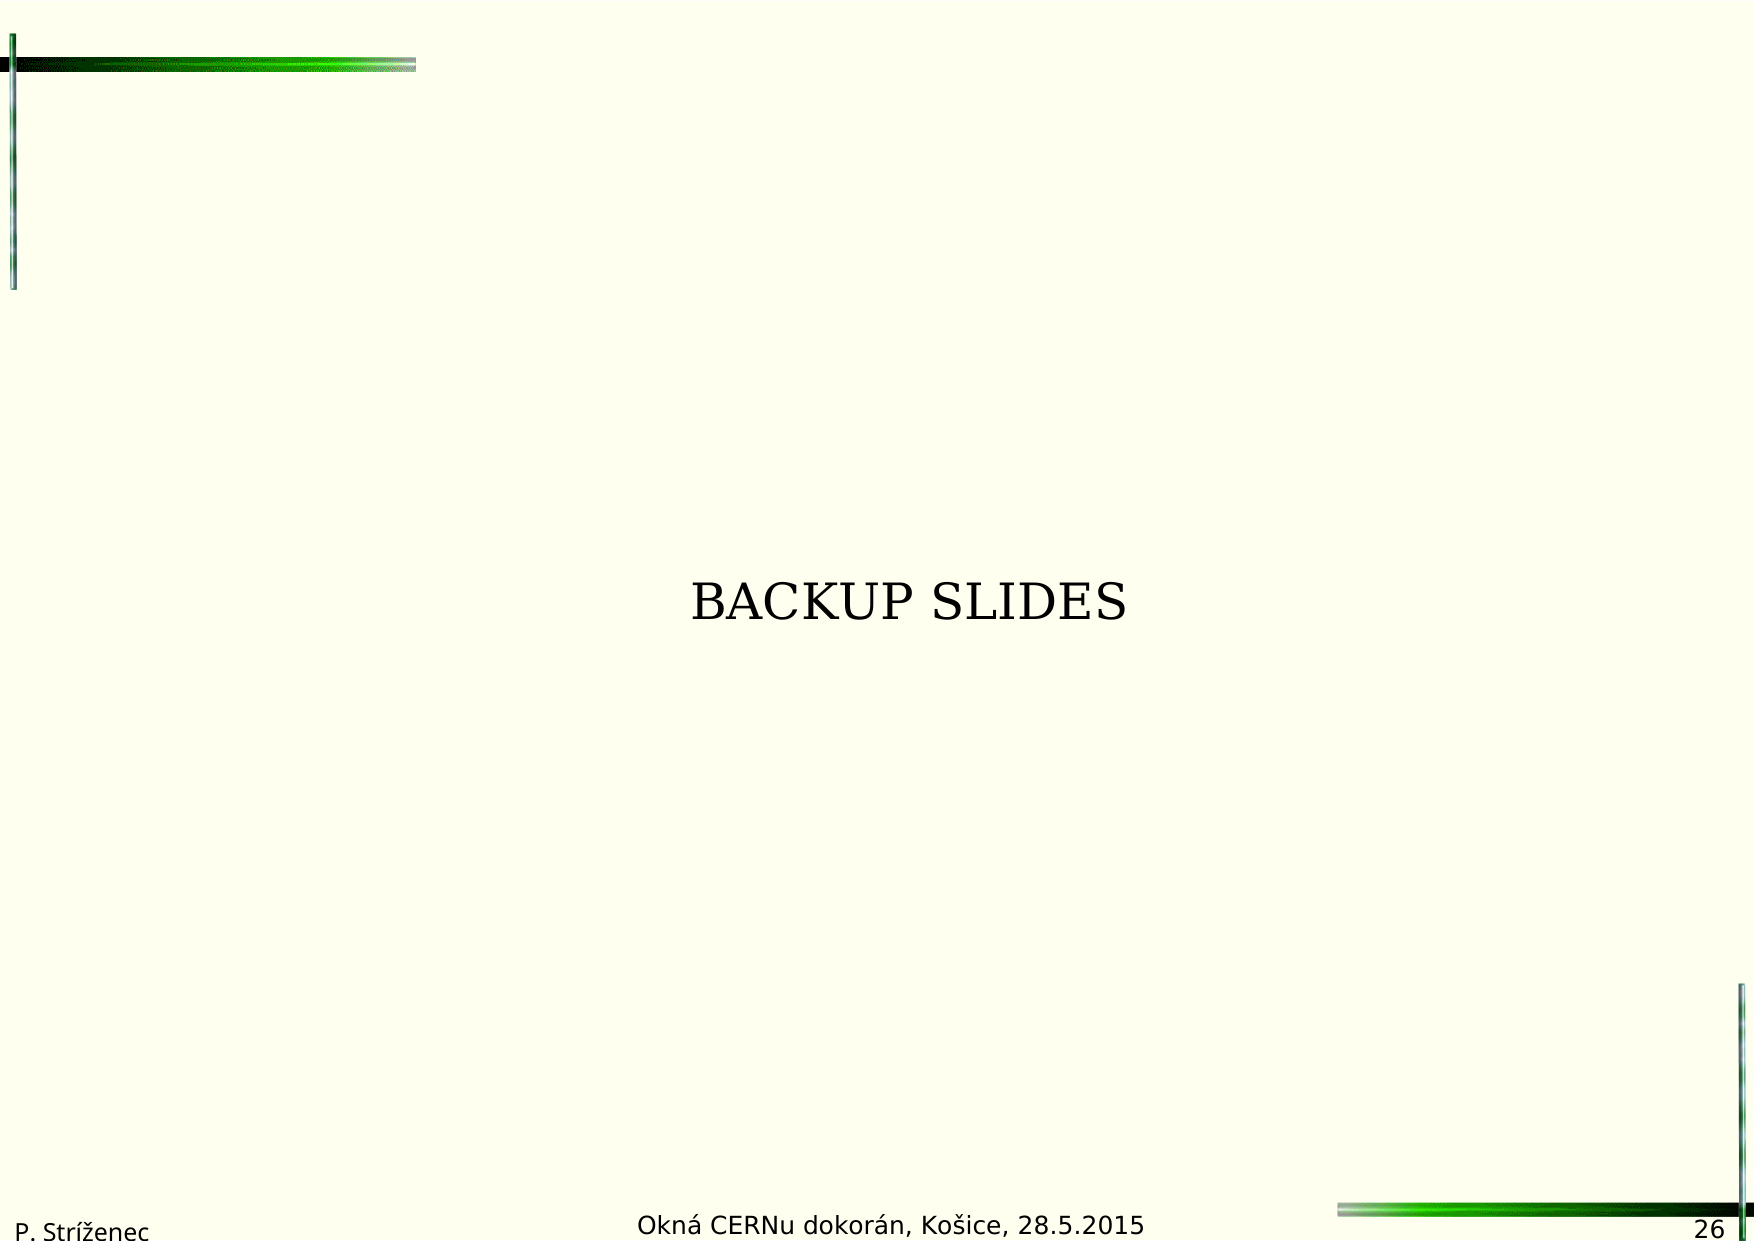

BACKUP SLIDES
Okná CERNu dokorán, Košice, 28.5.2015
P. Stríženec